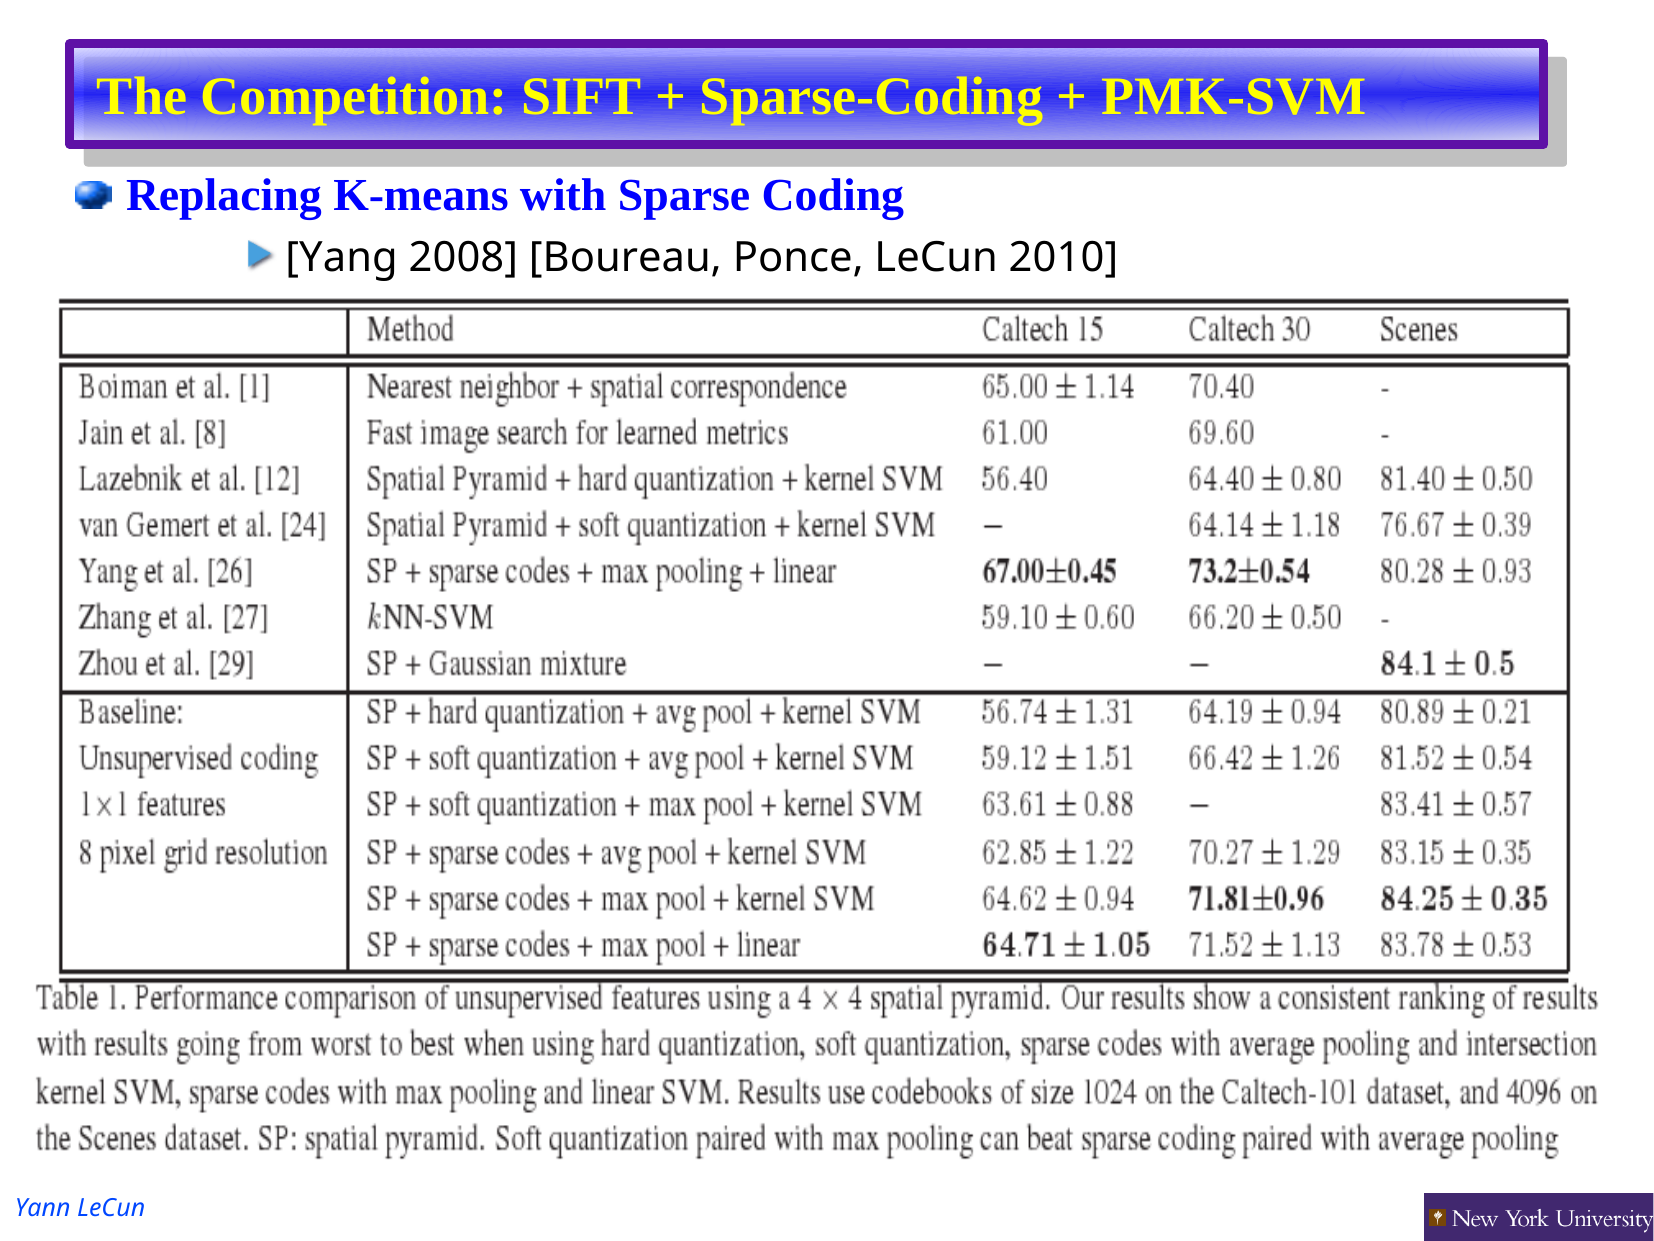

# The Competition: SIFT + Sparse-Coding + PMK-SVM
Replacing K-means with Sparse Coding
[Yang 2008] [Boureau, Ponce, LeCun 2010]